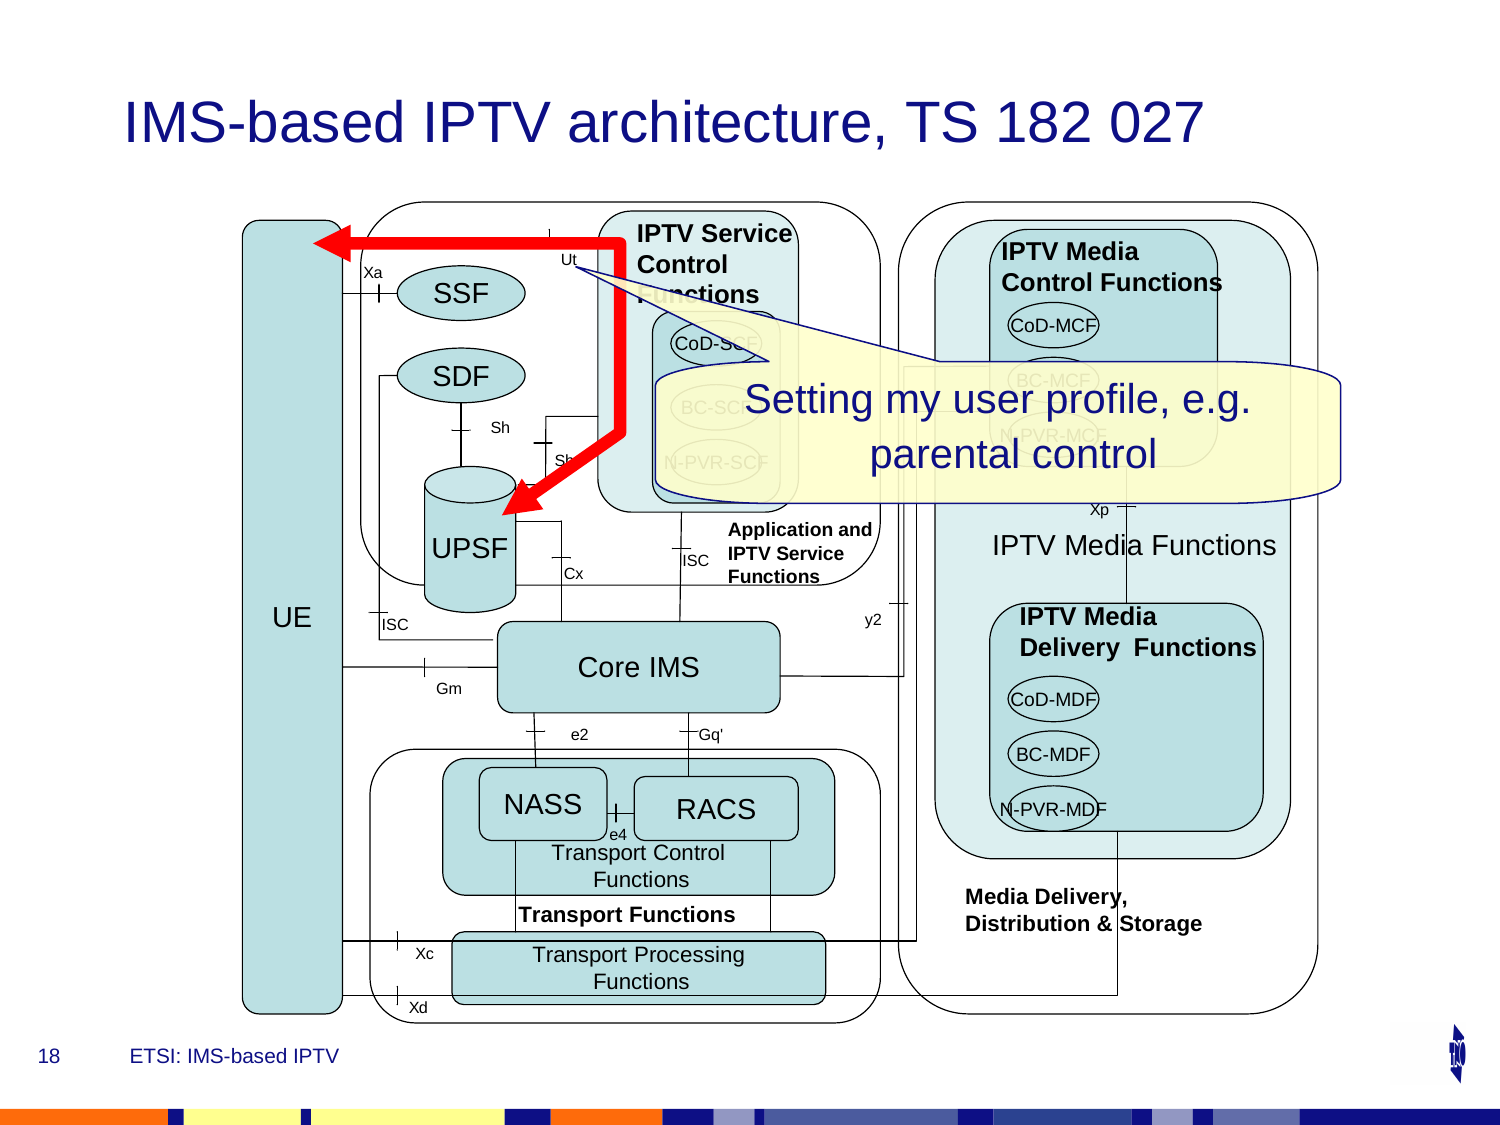

# IMS-based IPTV architecture, TS 182 027
Setting my user profile, e.g. parental control
18
ETSI: IMS-based IPTV